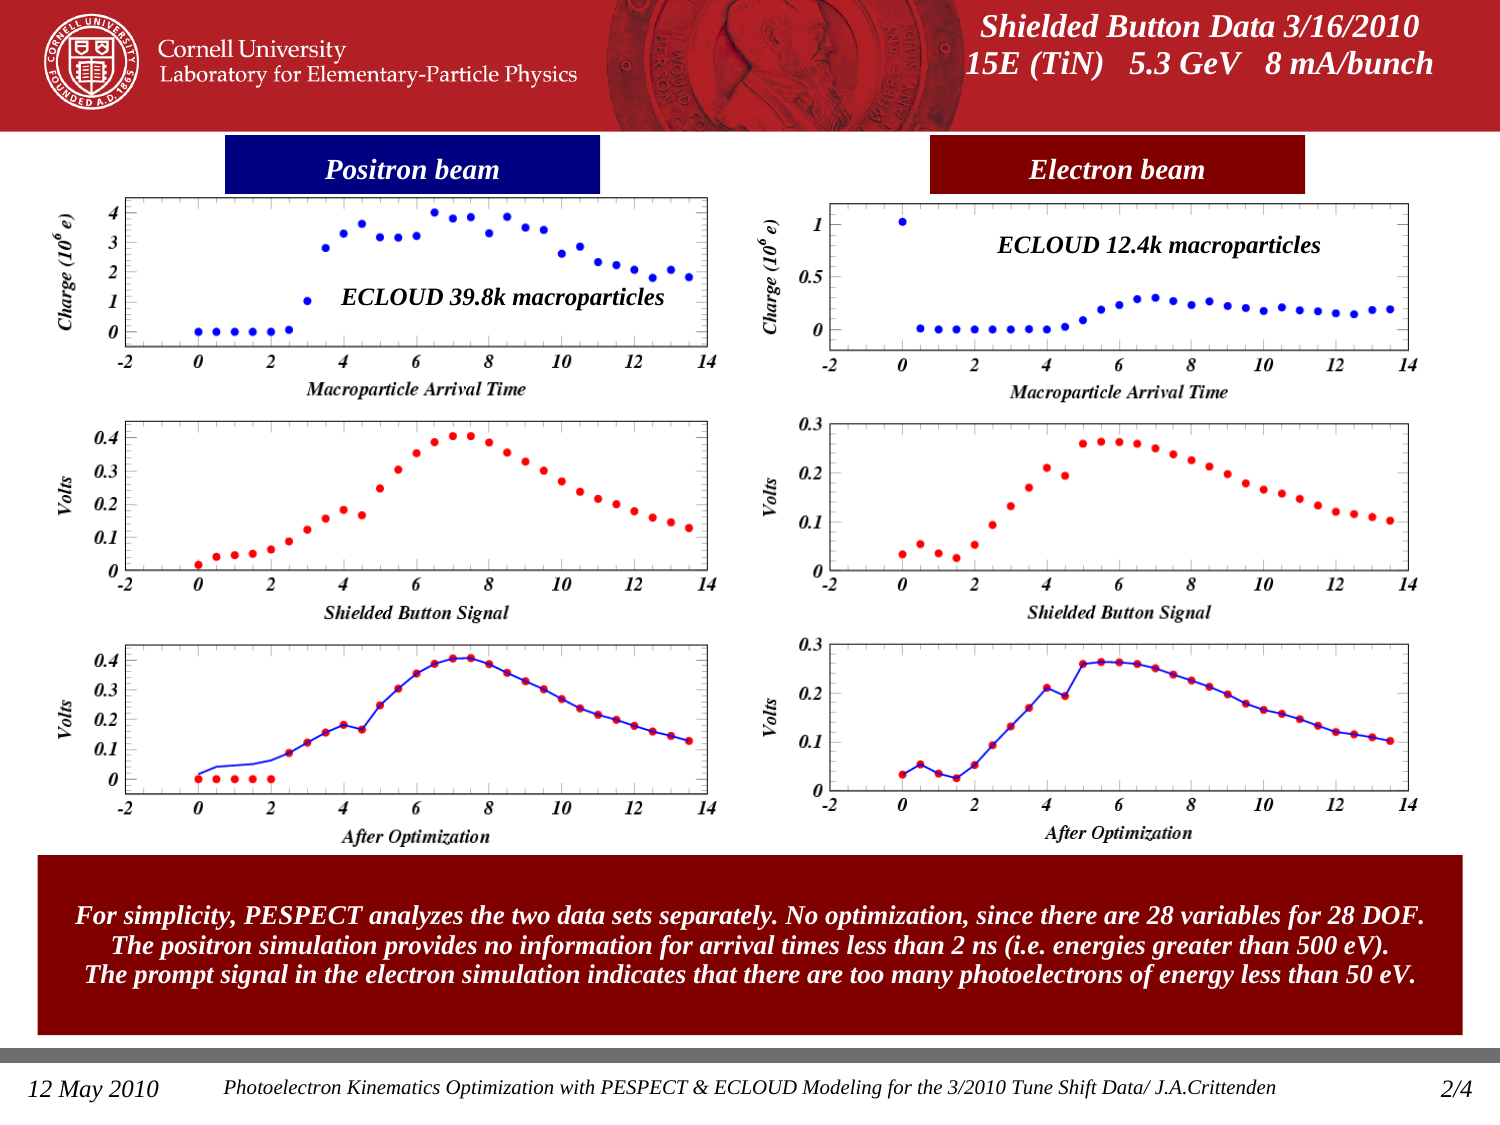

Shielded Button Data 3/16/2010
15E (TiN) 5.3 GeV 8 mA/bunch
Positron beam
Electron beam
ECLOUD 12.4k macroparticles
ECLOUD 39.8k macroparticles
For simplicity, PESPECT analyzes the two data sets separately. No optimization, since there are 28 variables for 28 DOF.
The positron simulation provides no information for arrival times less than 2 ns (i.e. energies greater than 500 eV).
The prompt signal in the electron simulation indicates that there are too many photoelectrons of energy less than 50 eV.